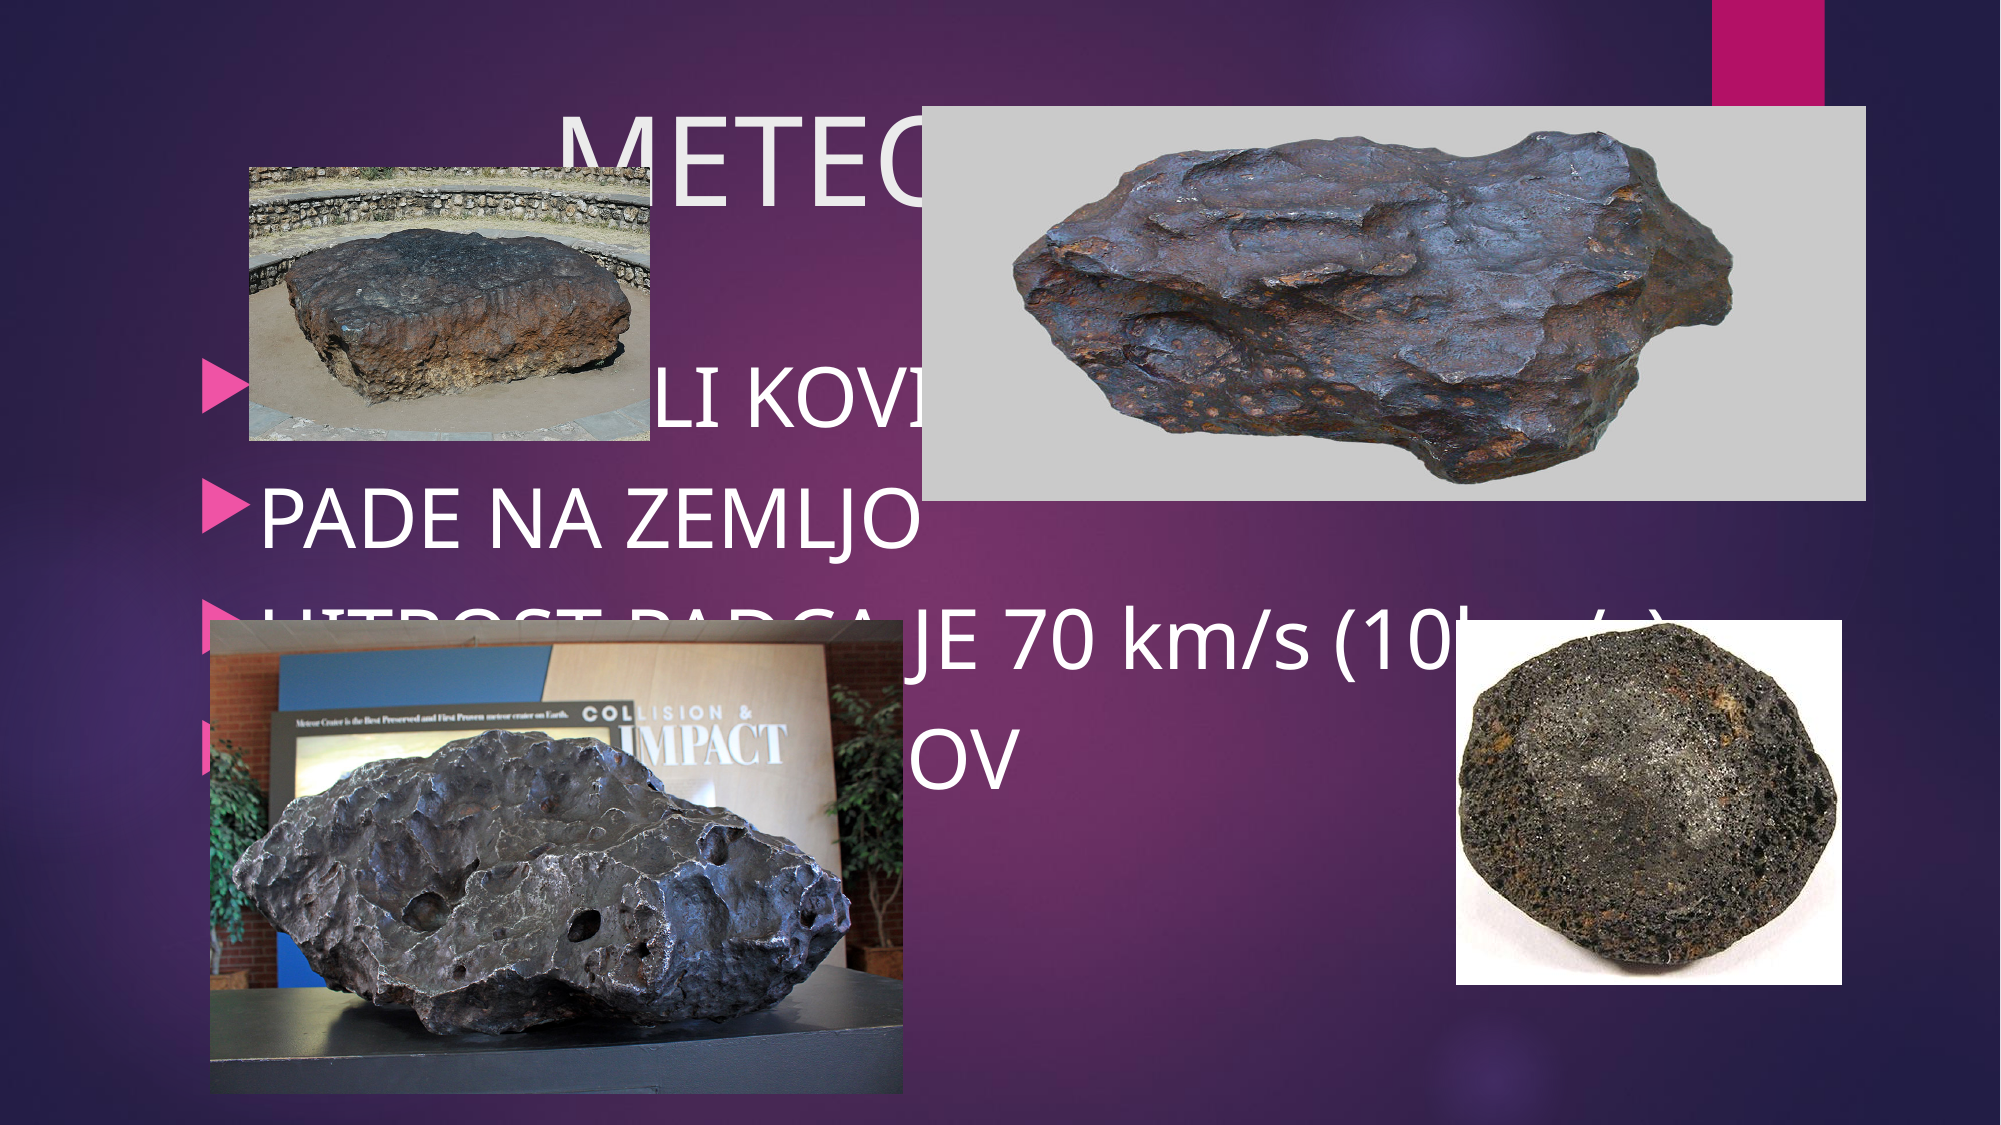

# METEORITI
KAMNIT ALI KOVINSKI DEL
PADE NA ZEMLJO
HITROST PADCA JE 70 km/s (10km/s)
DELCI ASTEROIDOV